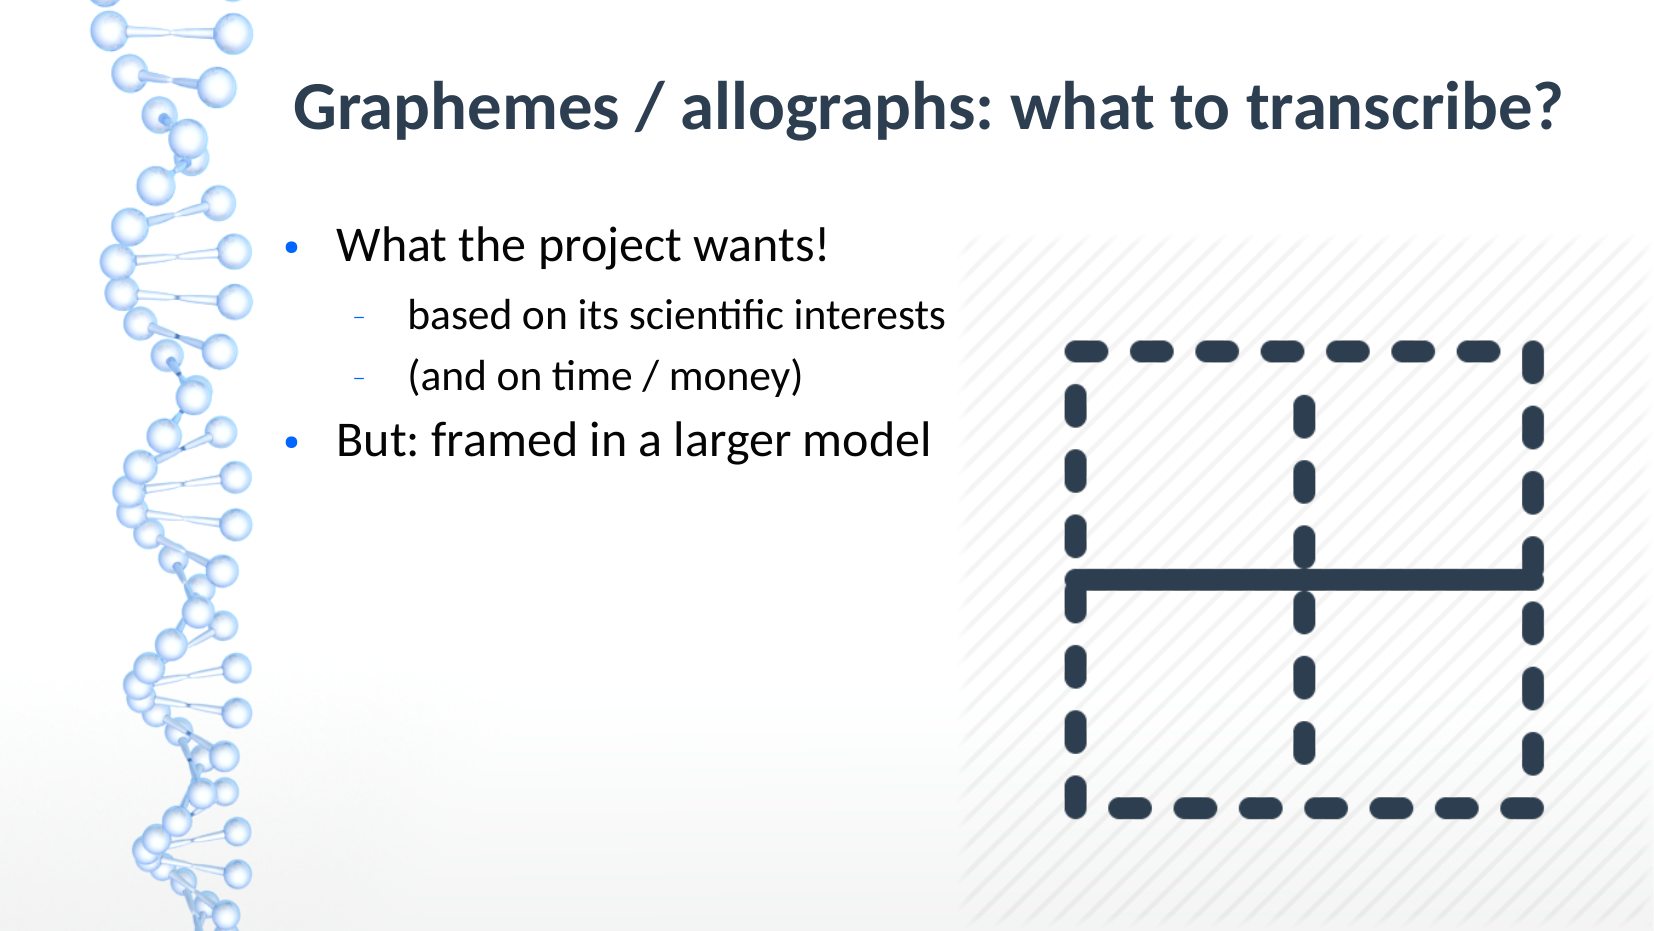

# Graphemes / allographs: what to transcribe?
What the project wants!
based on its scientific interests
(and on time / money)
But: framed in a larger model